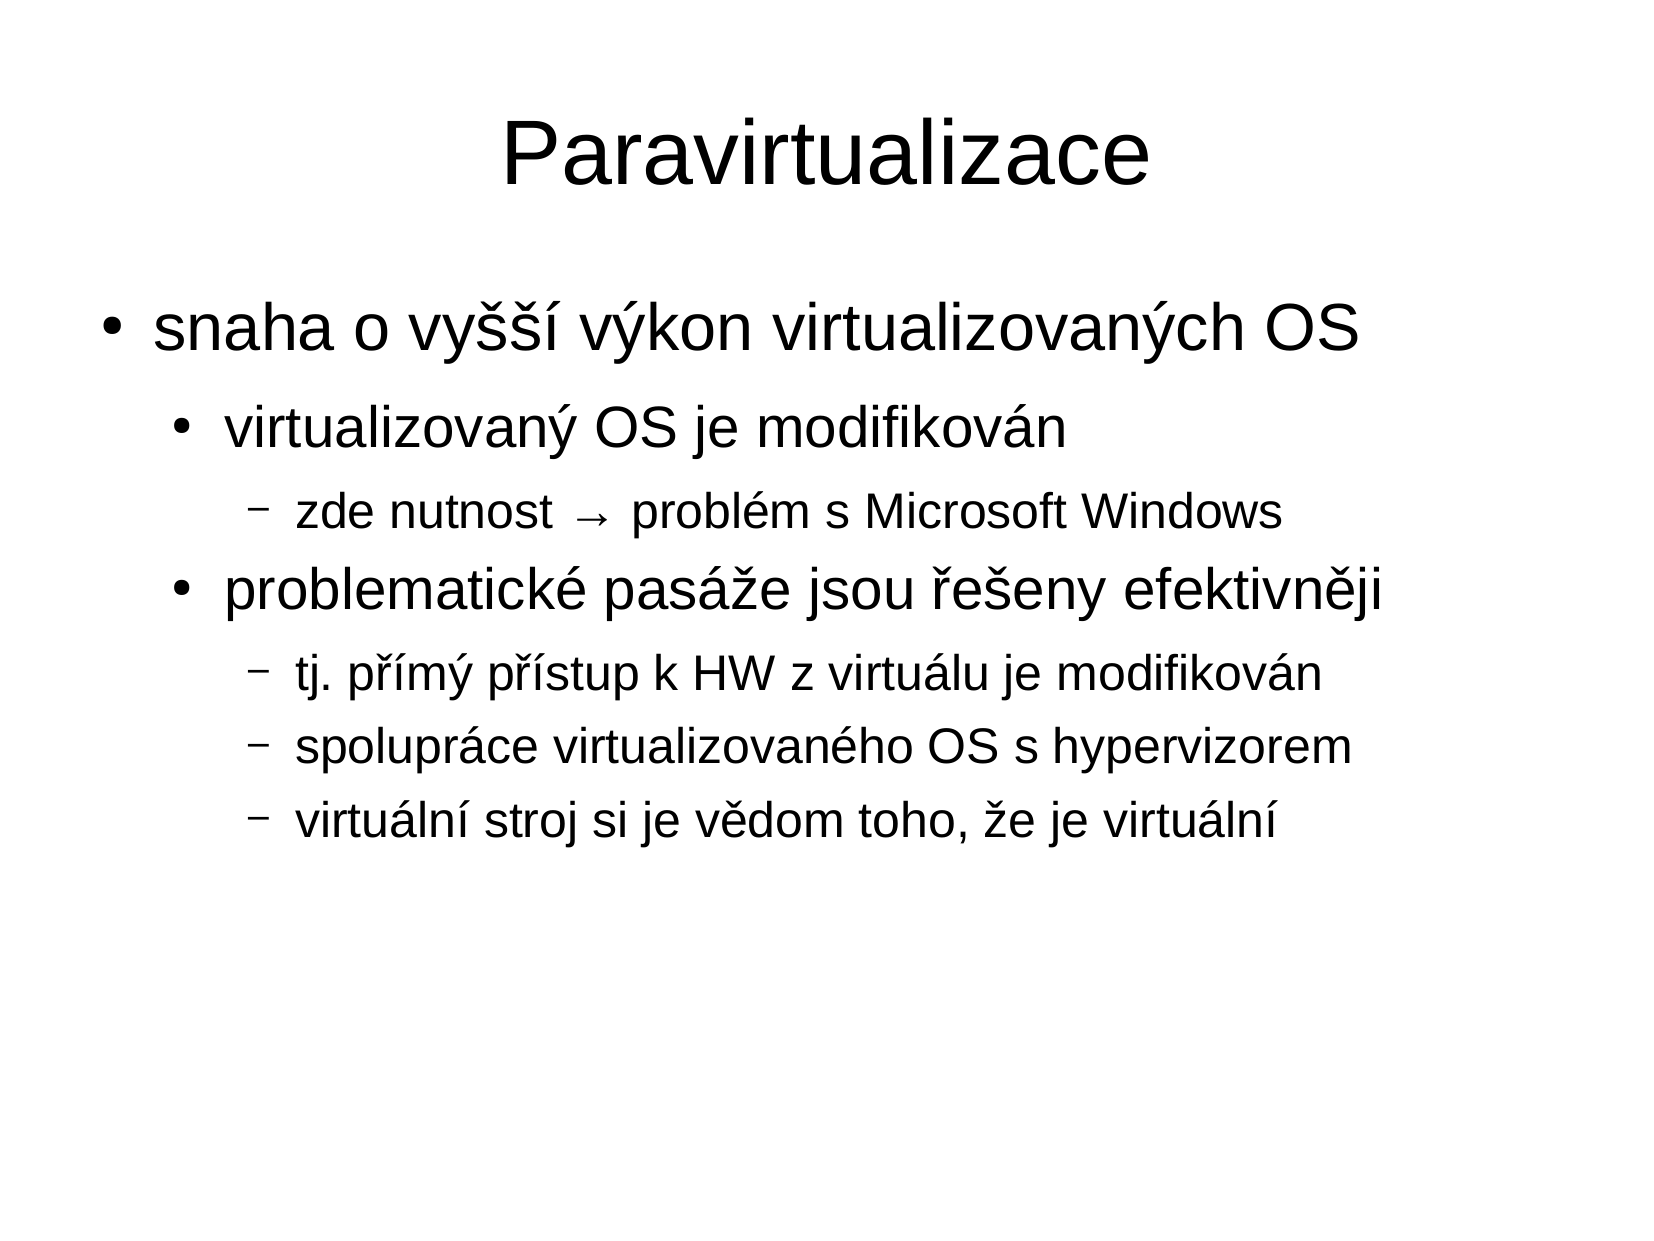

# Paravirtualizace
snaha o vyšší výkon virtualizovaných OS
virtualizovaný OS je modifikován
zde nutnost → problém s Microsoft Windows
problematické pasáže jsou řešeny efektivněji
tj. přímý přístup k HW z virtuálu je modifikován
spolupráce virtualizovaného OS s hypervizorem
virtuální stroj si je vědom toho, že je virtuální